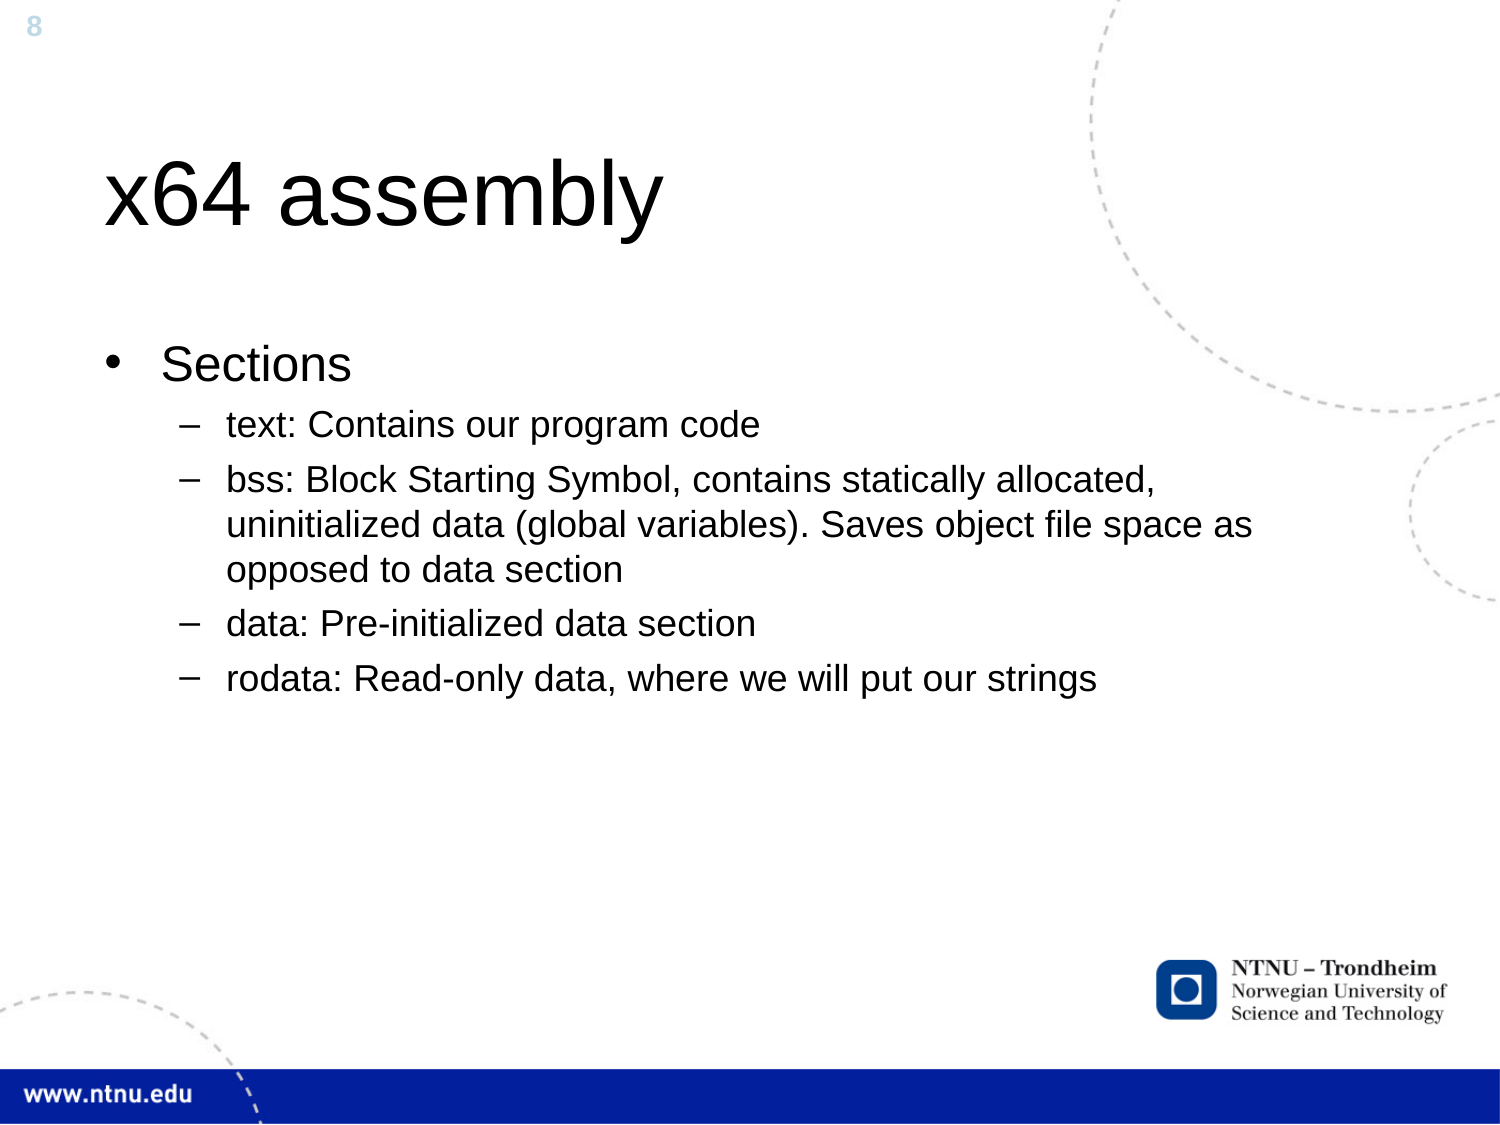

# x64 assembly
Sections
text: Contains our program code
bss: Block Starting Symbol, contains statically allocated, uninitialized data (global variables). Saves object file space as opposed to data section
data: Pre-initialized data section
rodata: Read-only data, where we will put our strings